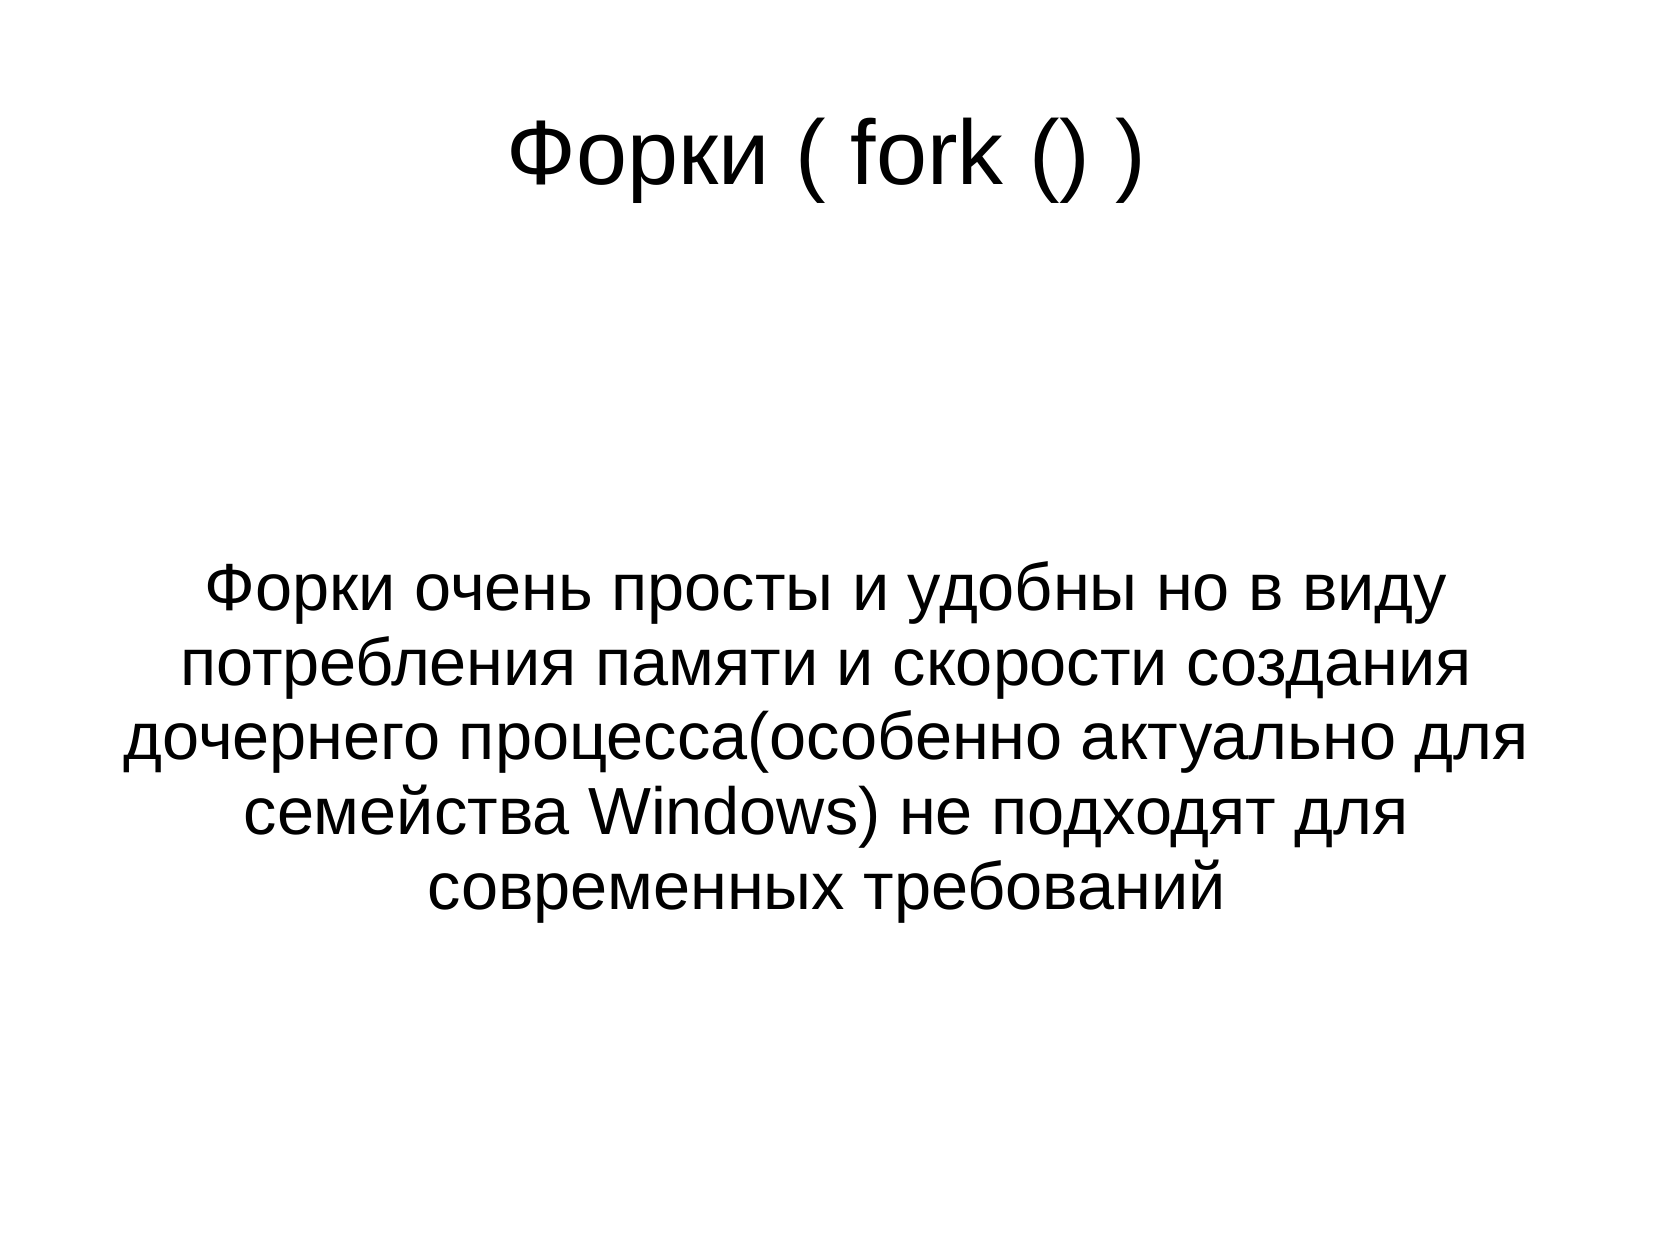

# Форки ( fork () )
Форки очень просты и удобны но в виду потребления памяти и скорости создания дочернего процесса(особенно актуально для семейства Windows) не подходят для современных требований